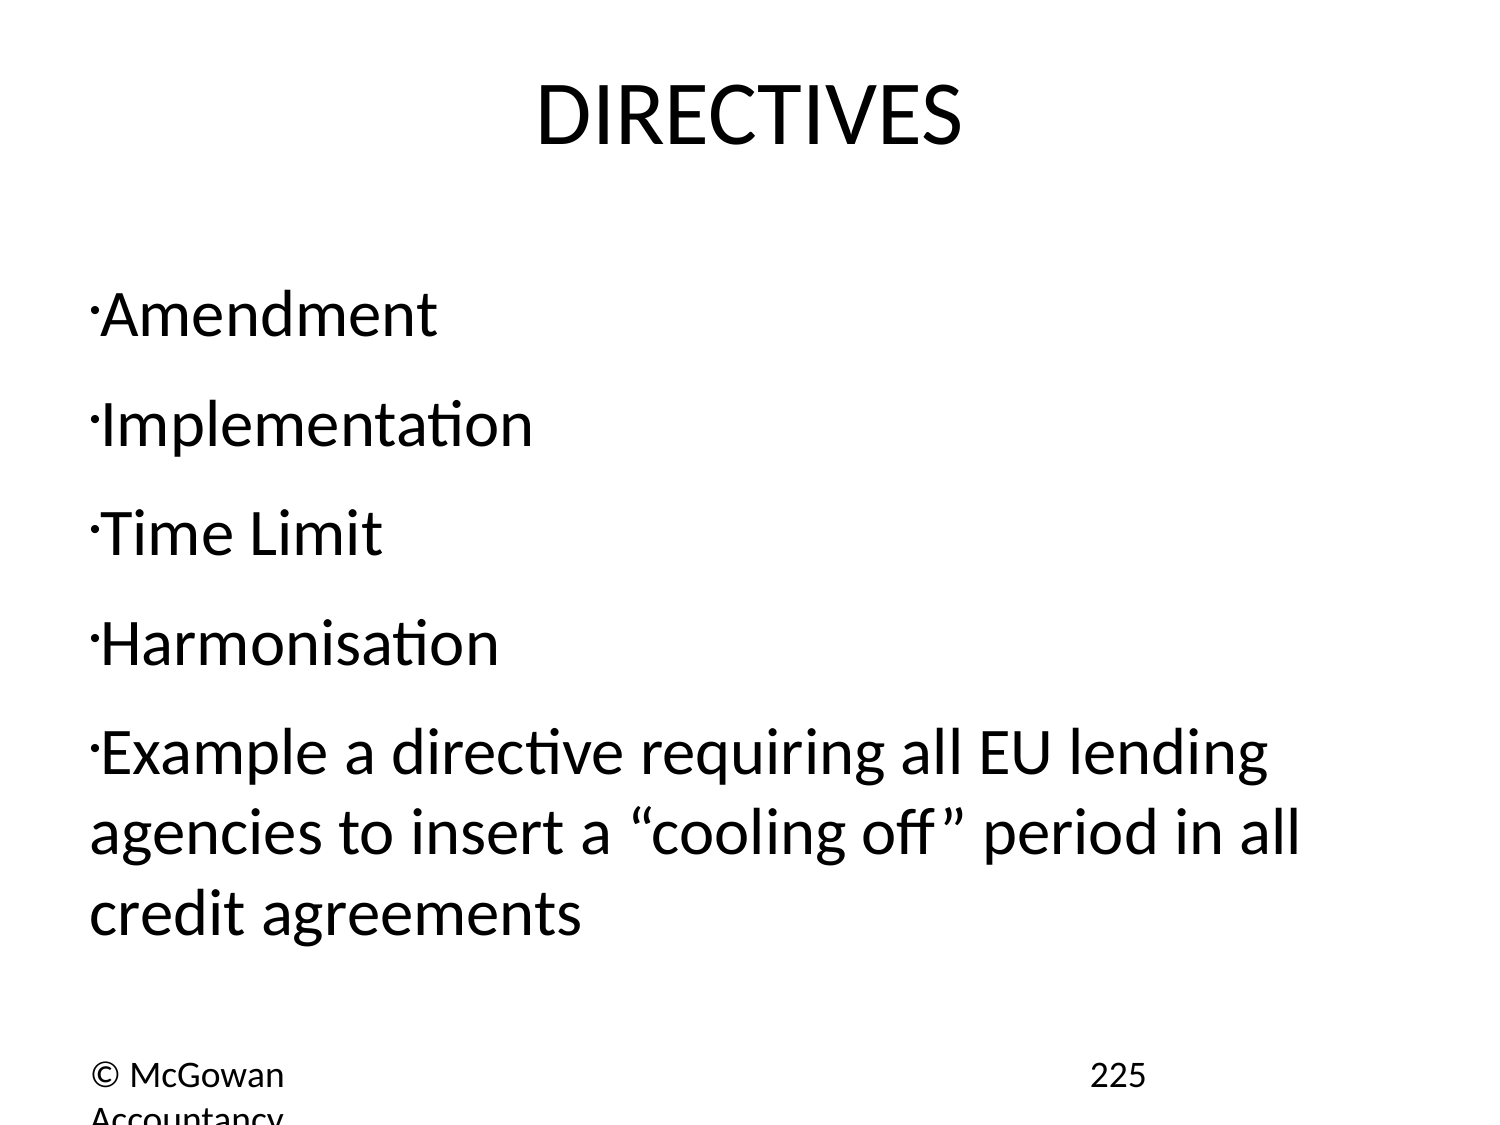

# DIRECTIVES
Amendment
Implementation
Time Limit
Harmonisation
Example a directive requiring all EU lending agencies to insert a “cooling off” period in all credit agreements
© McGowan Accountancy Services
225